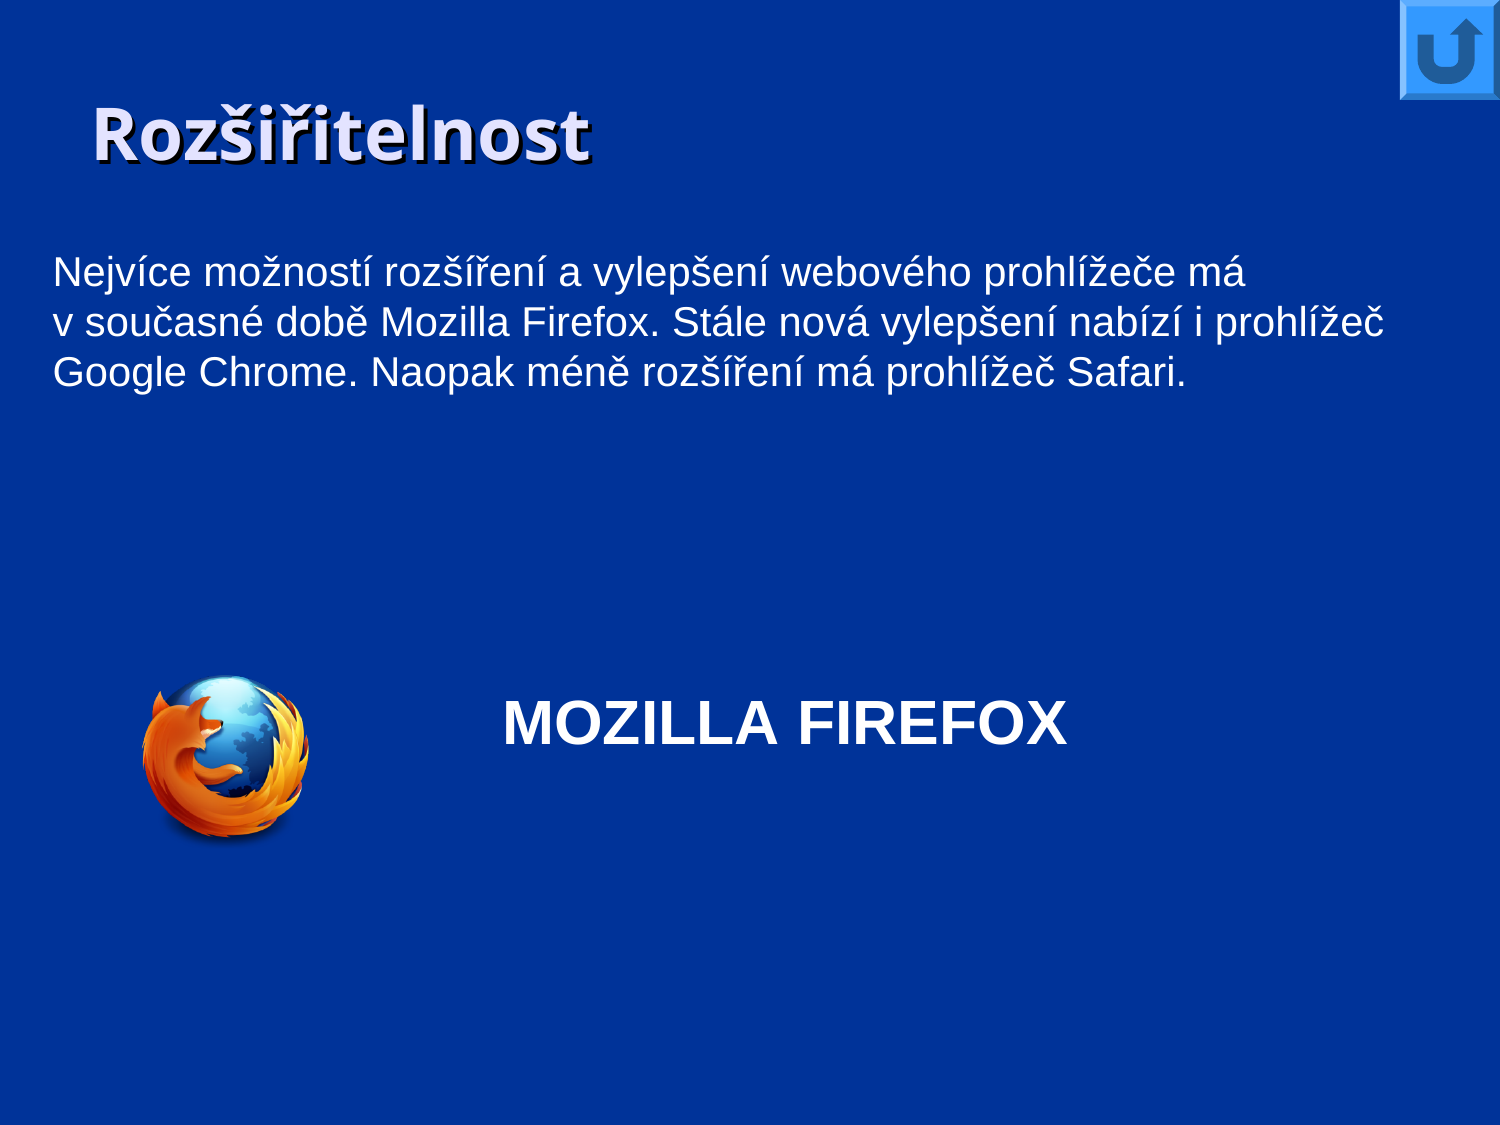

# Rozšiřitelnost
Nejvíce možností rozšíření a vylepšení webového prohlížeče má
v současné době Mozilla Firefox. Stále nová vylepšení nabízí i prohlížeč Google Chrome. Naopak méně rozšíření má prohlížeč Safari.
			MOZILLA FIREFOX